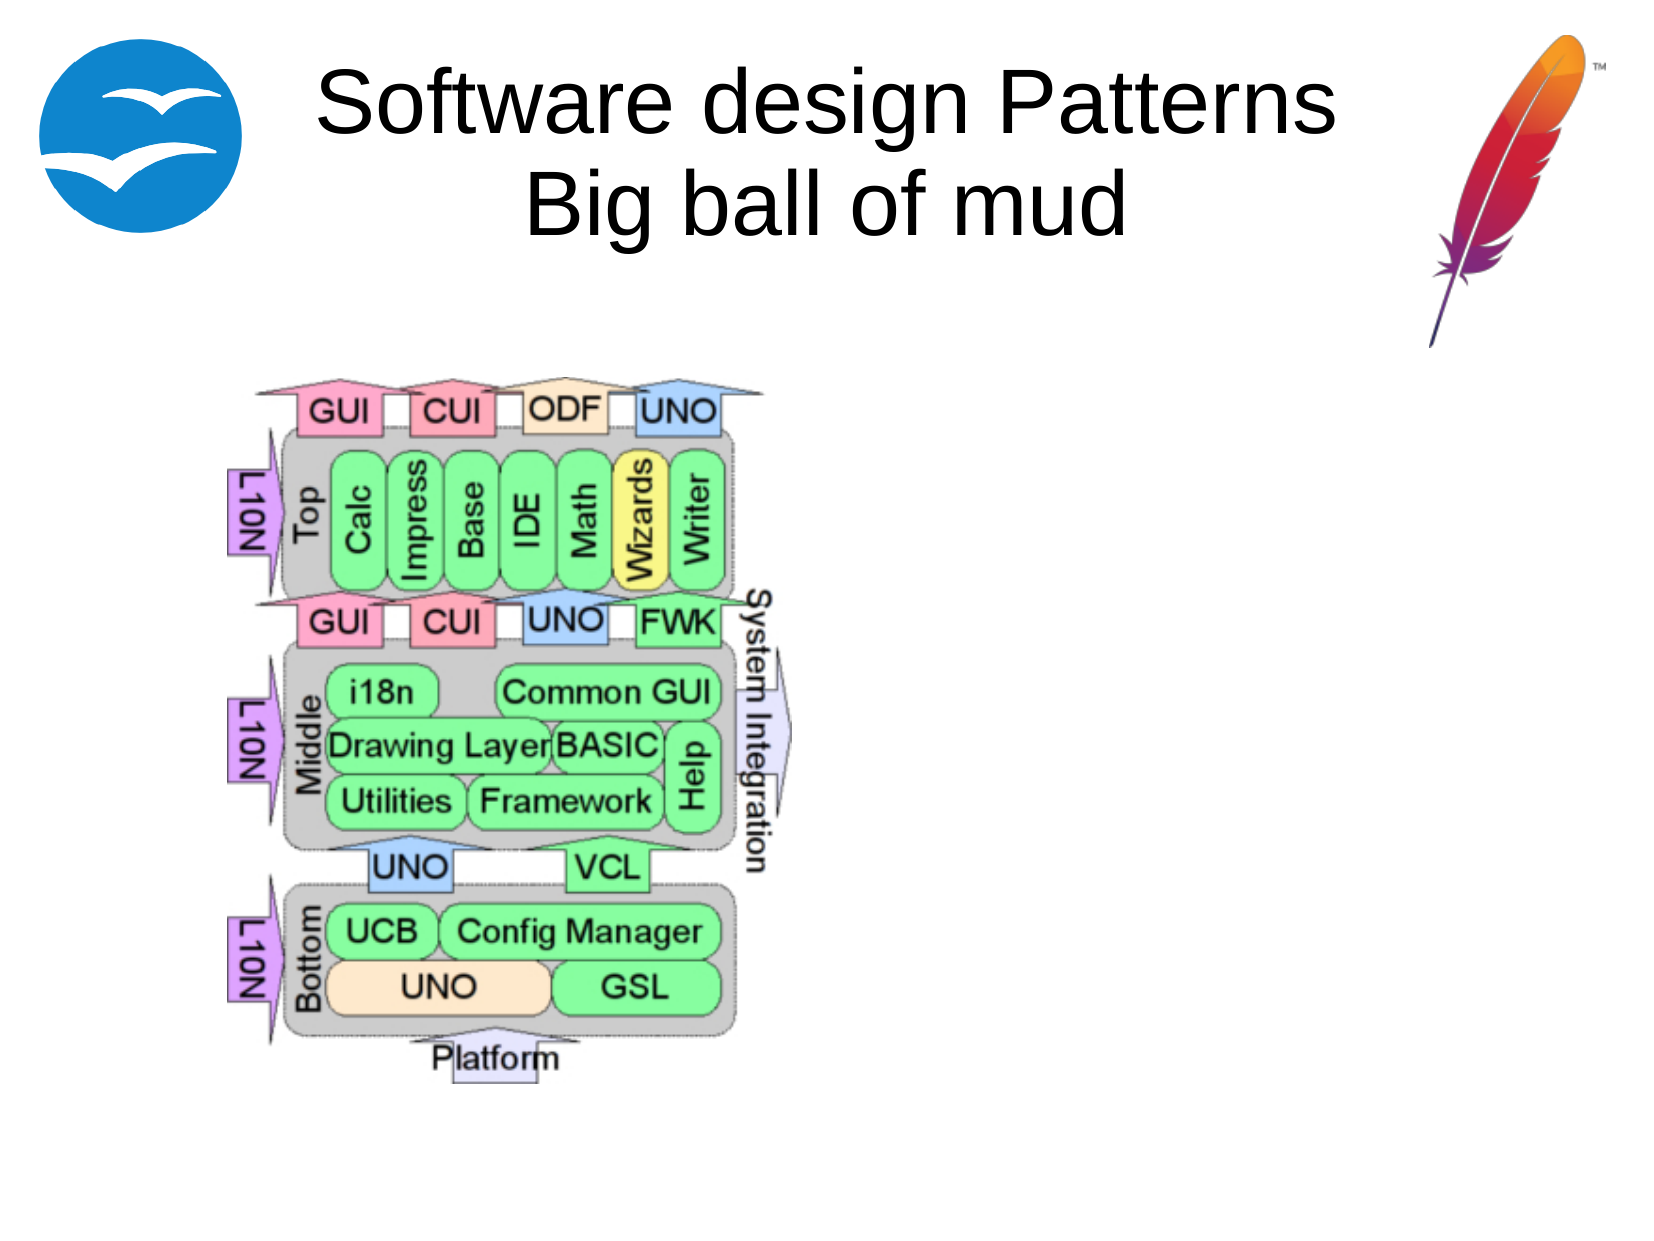

# Software design Patterns Big ball of mud